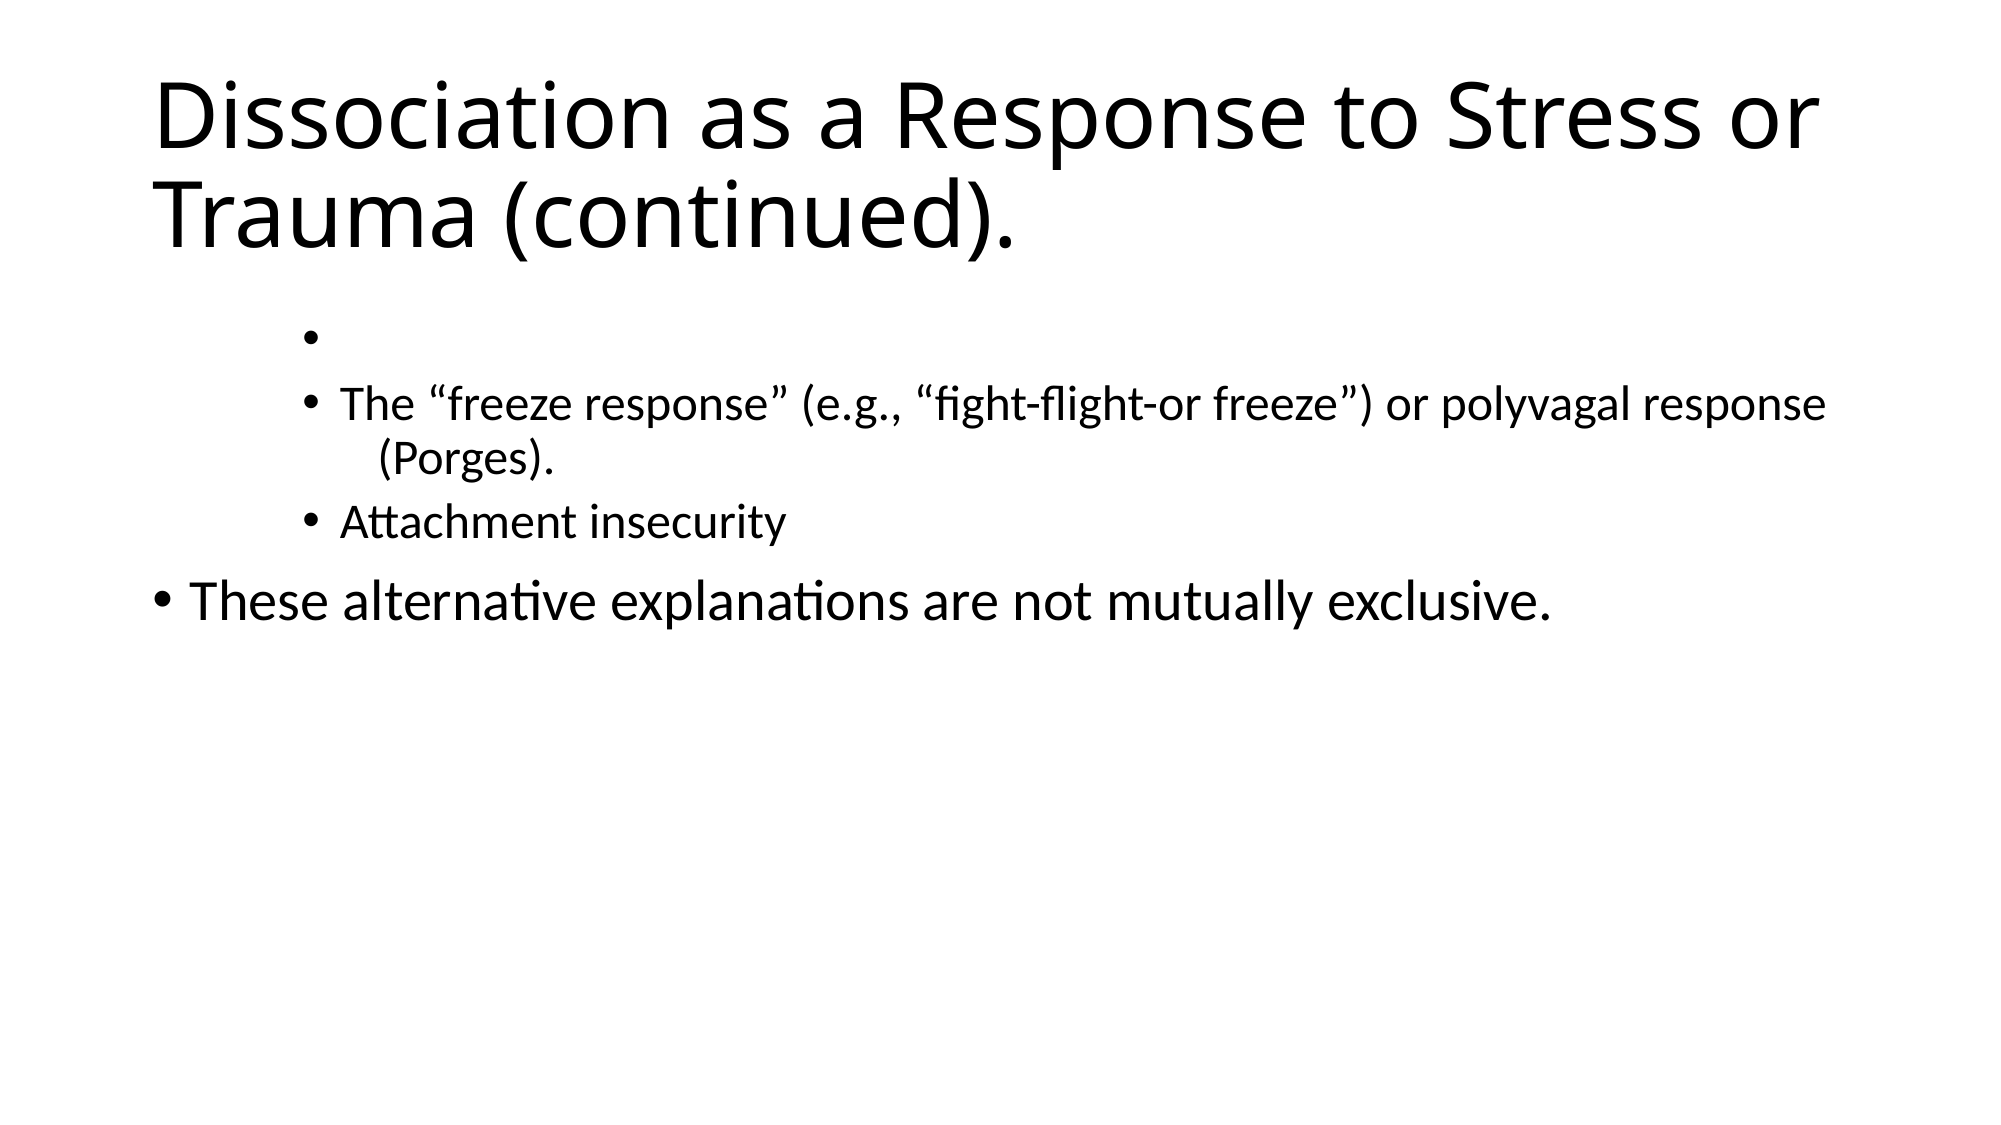

# Dissociation as a Response to Stress or Trauma (continued).
The “freeze response” (e.g., “fight-flight-or freeze”) or polyvagal response (Porges).
Attachment insecurity
These alternative explanations are not mutually exclusive.